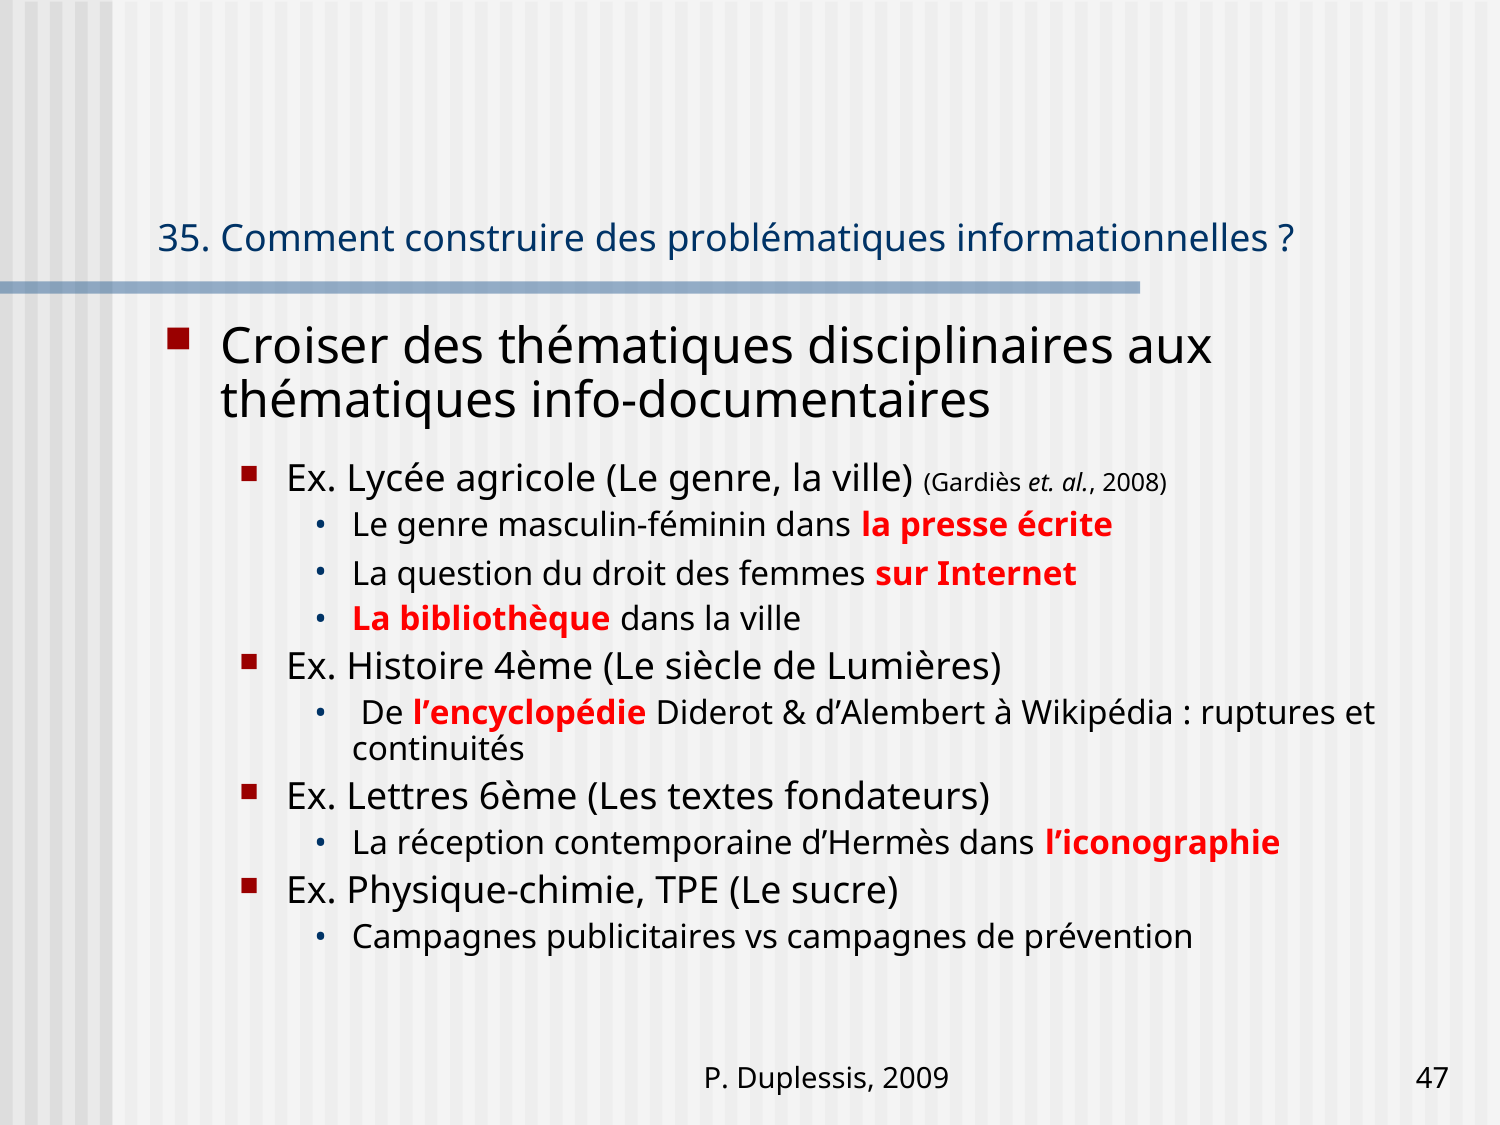

# 35. Comment construire des problématiques informationnelles ?
Croiser des thématiques disciplinaires aux thématiques info-documentaires
Ex. Lycée agricole (Le genre, la ville) (Gardiès et. al., 2008)
Le genre masculin-féminin dans la presse écrite
La question du droit des femmes sur Internet
La bibliothèque dans la ville
Ex. Histoire 4ème (Le siècle de Lumières)
 De l’encyclopédie Diderot & d’Alembert à Wikipédia : ruptures et continuités
Ex. Lettres 6ème (Les textes fondateurs)
La réception contemporaine d’Hermès dans l’iconographie
Ex. Physique-chimie, TPE (Le sucre)
Campagnes publicitaires vs campagnes de prévention
P. Duplessis, 2009
47